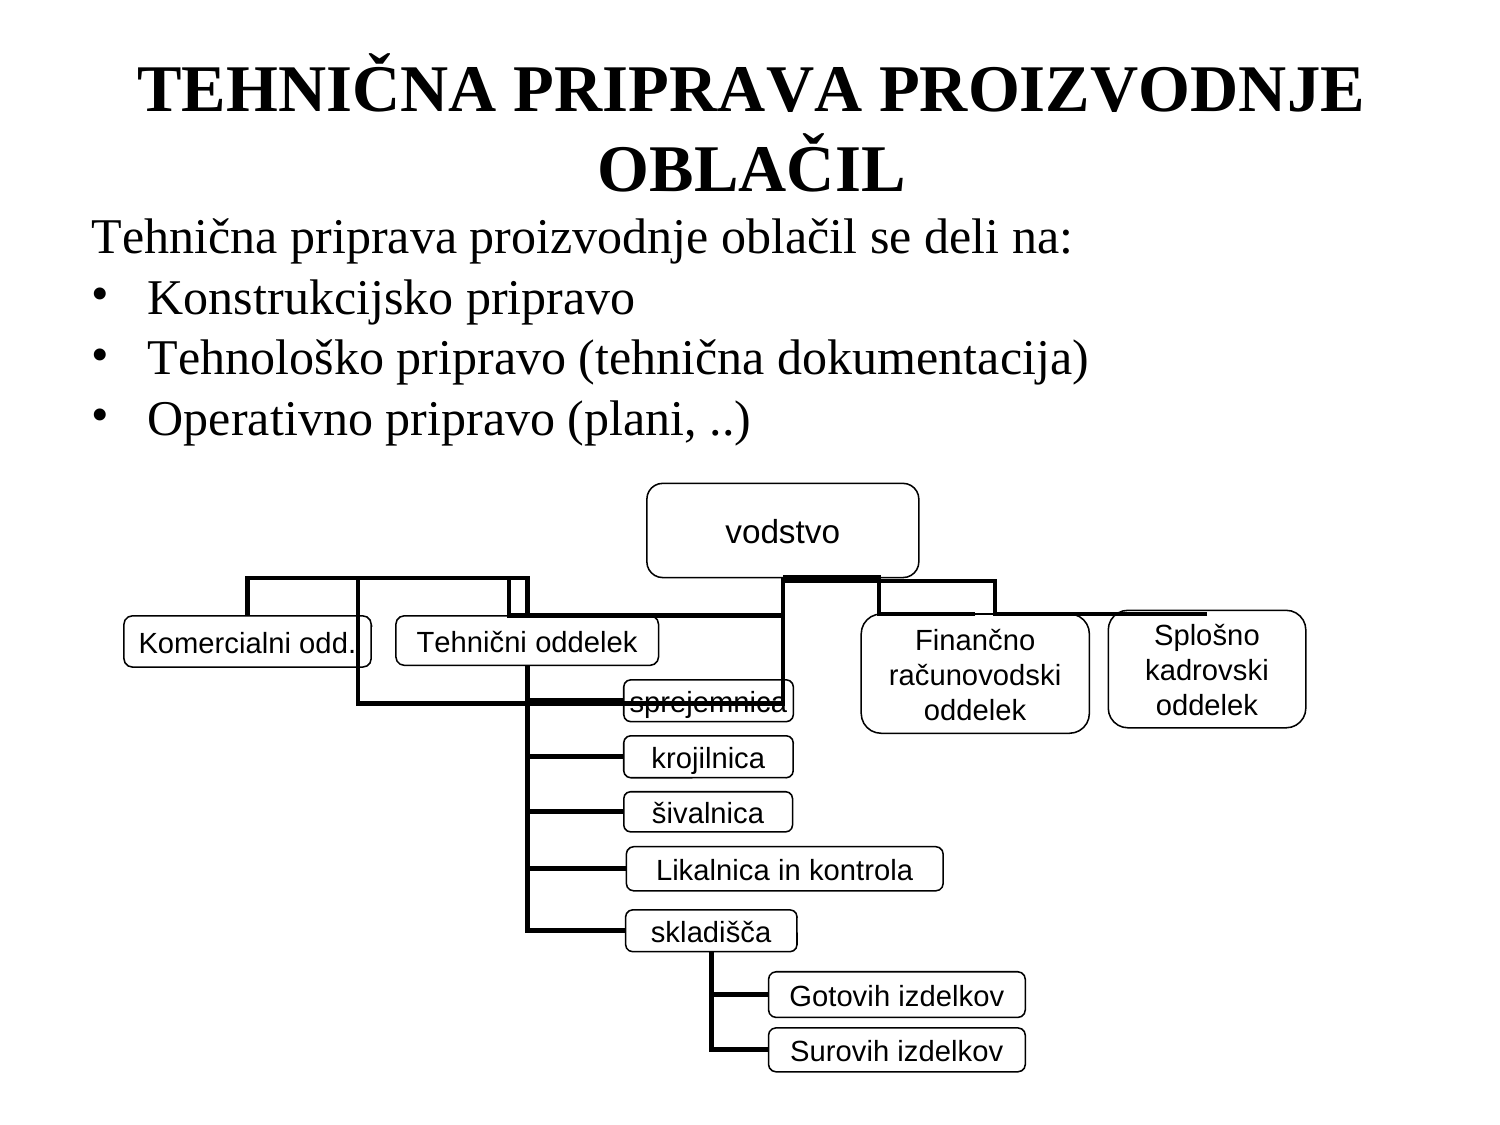

# TEHNIČNA PRIPRAVA PROIZVODNJE OBLAČIL
Tehnična priprava proizvodnje oblačil se deli na:
Konstrukcijsko pripravo
Tehnološko pripravo (tehnična dokumentacija)
Operativno pripravo (plani, ..)
vodstvo
Splošno kadrovski oddelek
Finančno računovodski oddelek
Komercialni odd.
Tehnični oddelek
sprejemnica
krojilnica
šivalnica
Likalnica in kontrola
skladišča
Gotovih izdelkov
Surovih izdelkov